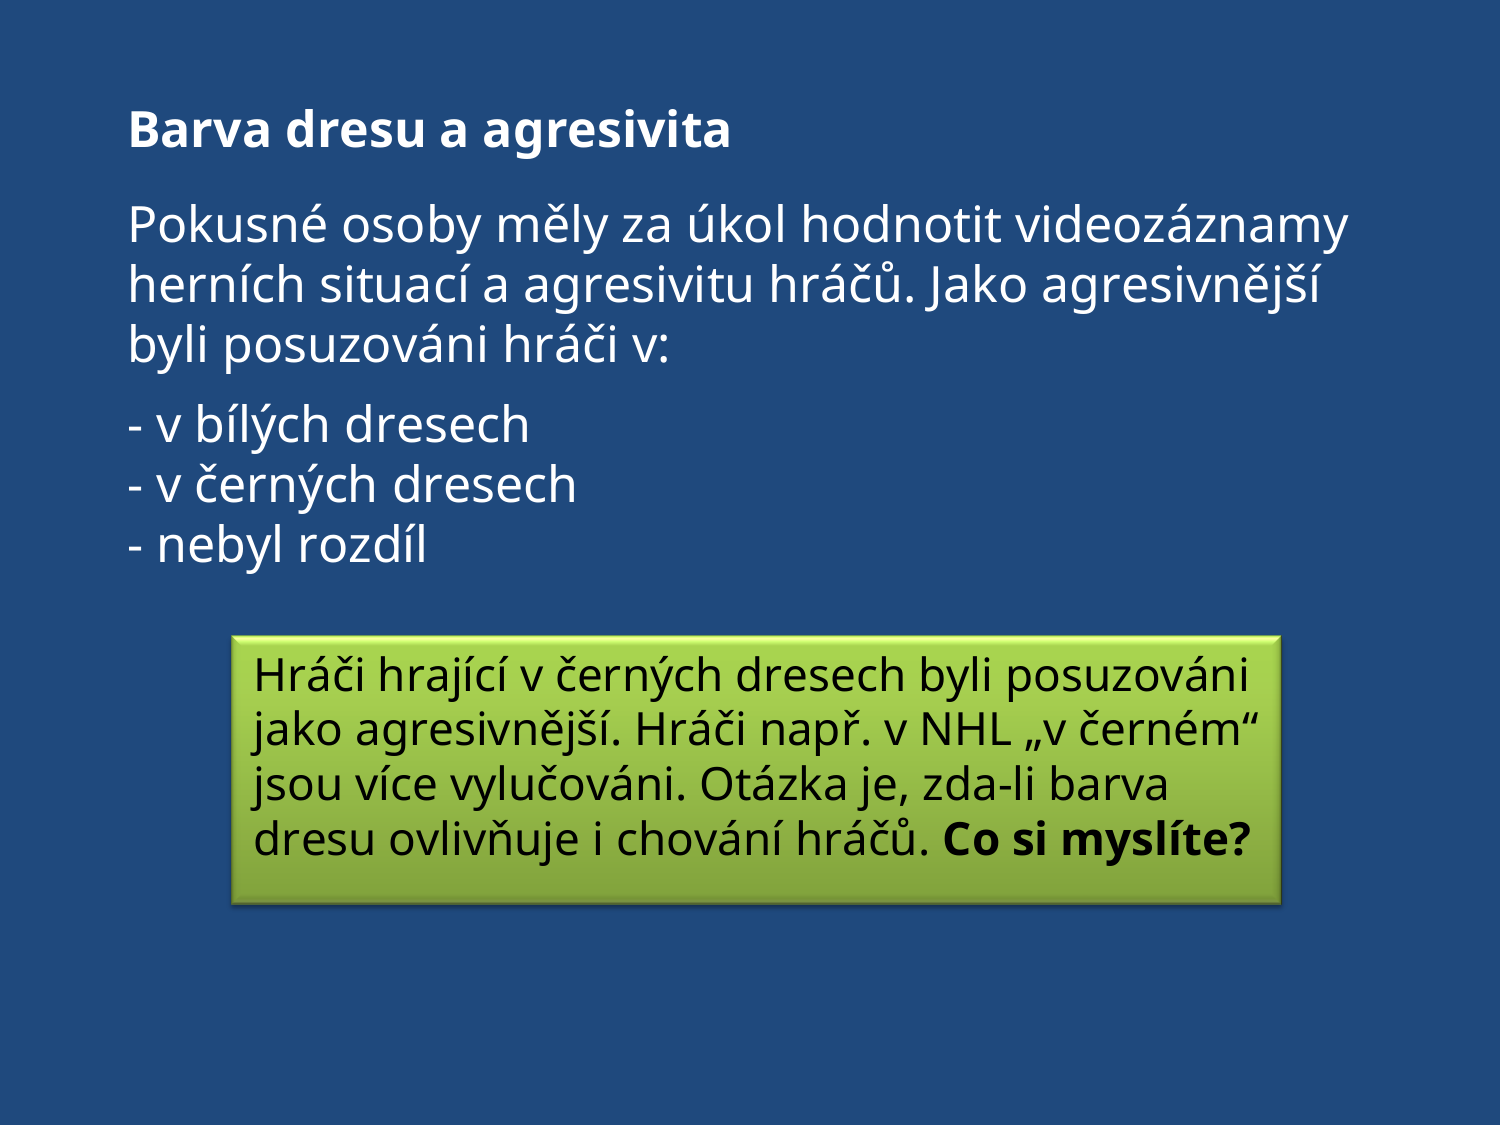

# Barva dresu a agresivita Pokusné osoby měly za úkol hodnotit videozáznamy herních situací a agresivitu hráčů. Jako agresivnější byli posuzováni hráči v: - v bílých dresech - v černých dresech - nebyl rozdíl
Hráči hrající v černých dresech byli posuzováni jako agresivnější. Hráči např. v NHL „v černém“ jsou více vylučováni. Otázka je, zda-li barva dresu ovlivňuje i chování hráčů. Co si myslíte?